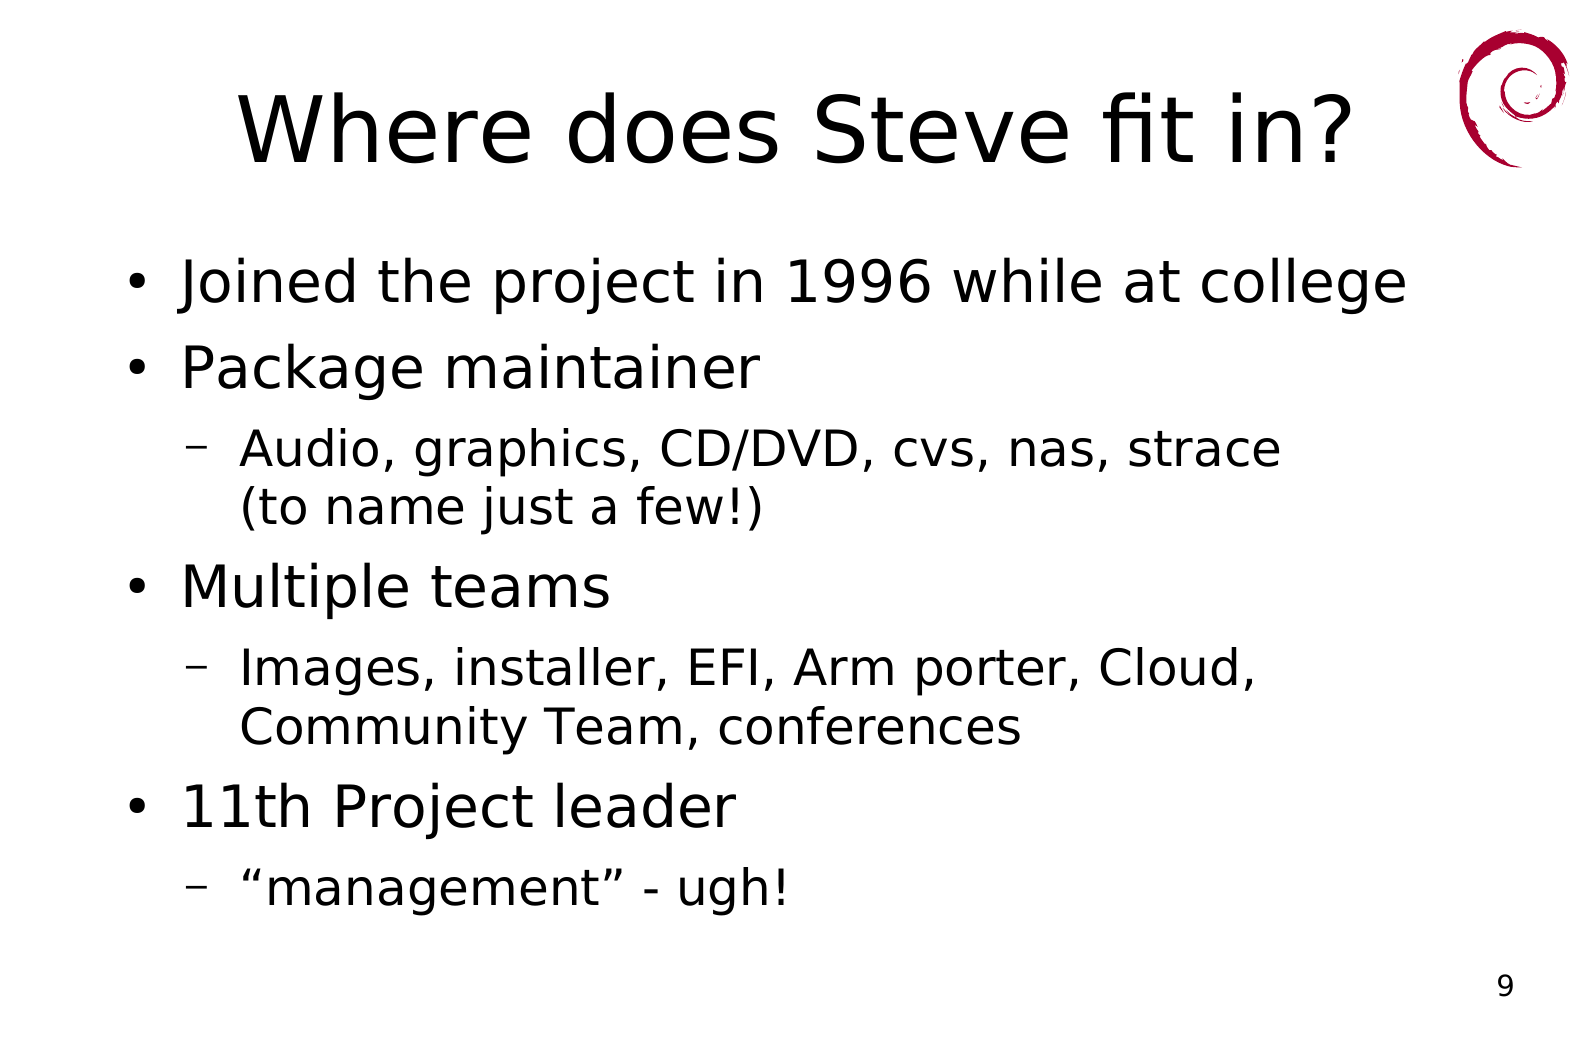

# Where does Steve fit in?
Joined the project in 1996 while at college
Package maintainer
Audio, graphics, CD/DVD, cvs, nas, strace
(to name just a few!)
Multiple teams
Images, installer, EFI, Arm porter, Cloud, Community Team, conferences
11th Project leader
“management” - ugh!
9